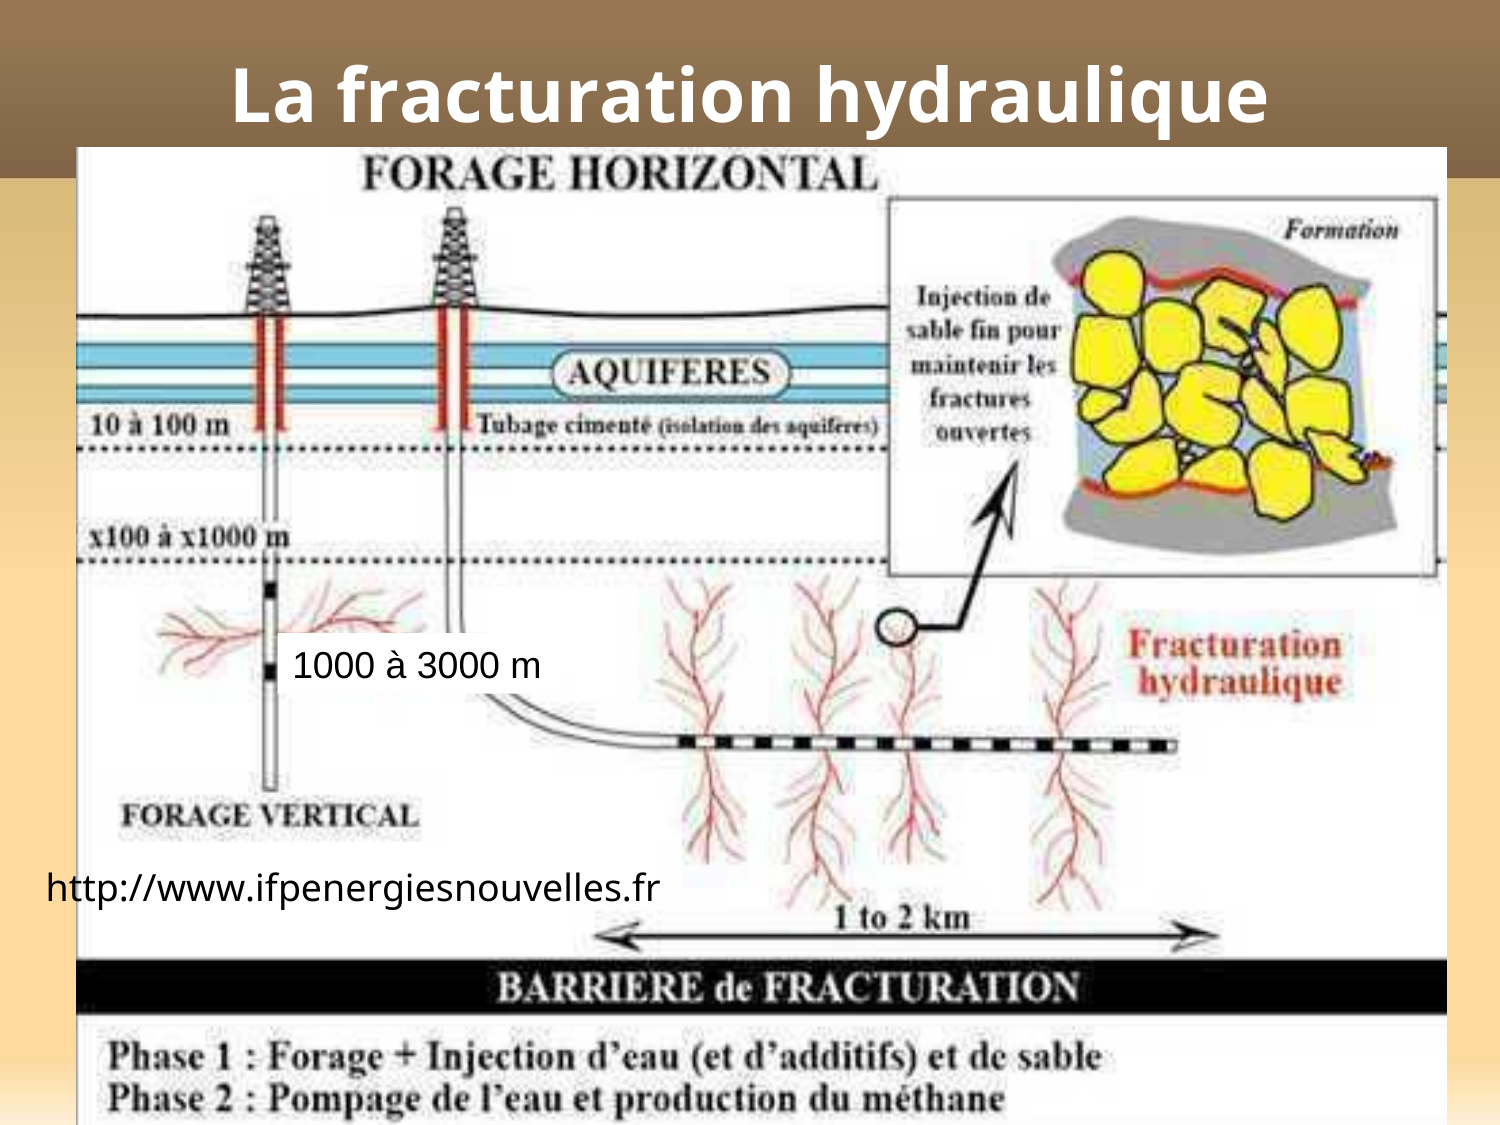

# La fracturation hydraulique
1000 à 3000 m
http://www.ifpenergiesnouvelles.fr